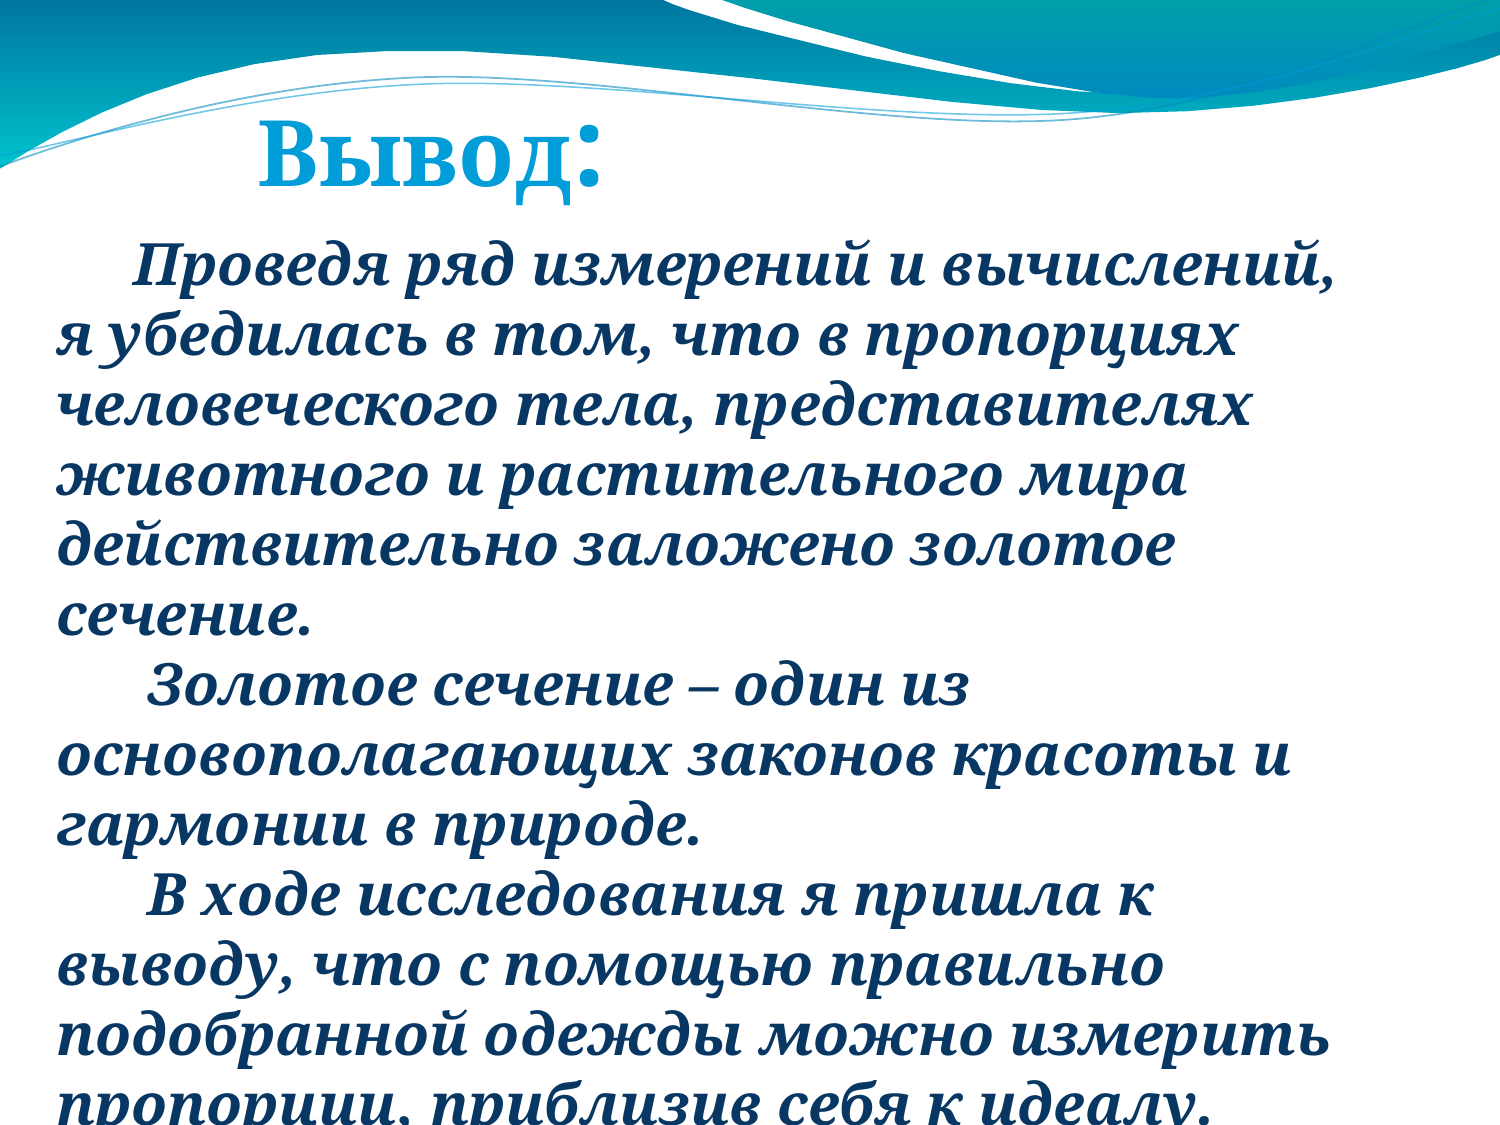

Вывод:
 Проведя ряд измерений и вычислений, я убедилась в том, что в пропорциях человеческого тела, представителях животного и растительного мира действительно заложено золотое сечение.
 Золотое сечение – один из основополагающих законов красоты и гармонии в природе.
 В ходе исследования я пришла к выводу, что с помощью правильно подобранной одежды можно измерить пропорции, приблизив себя к идеалу.